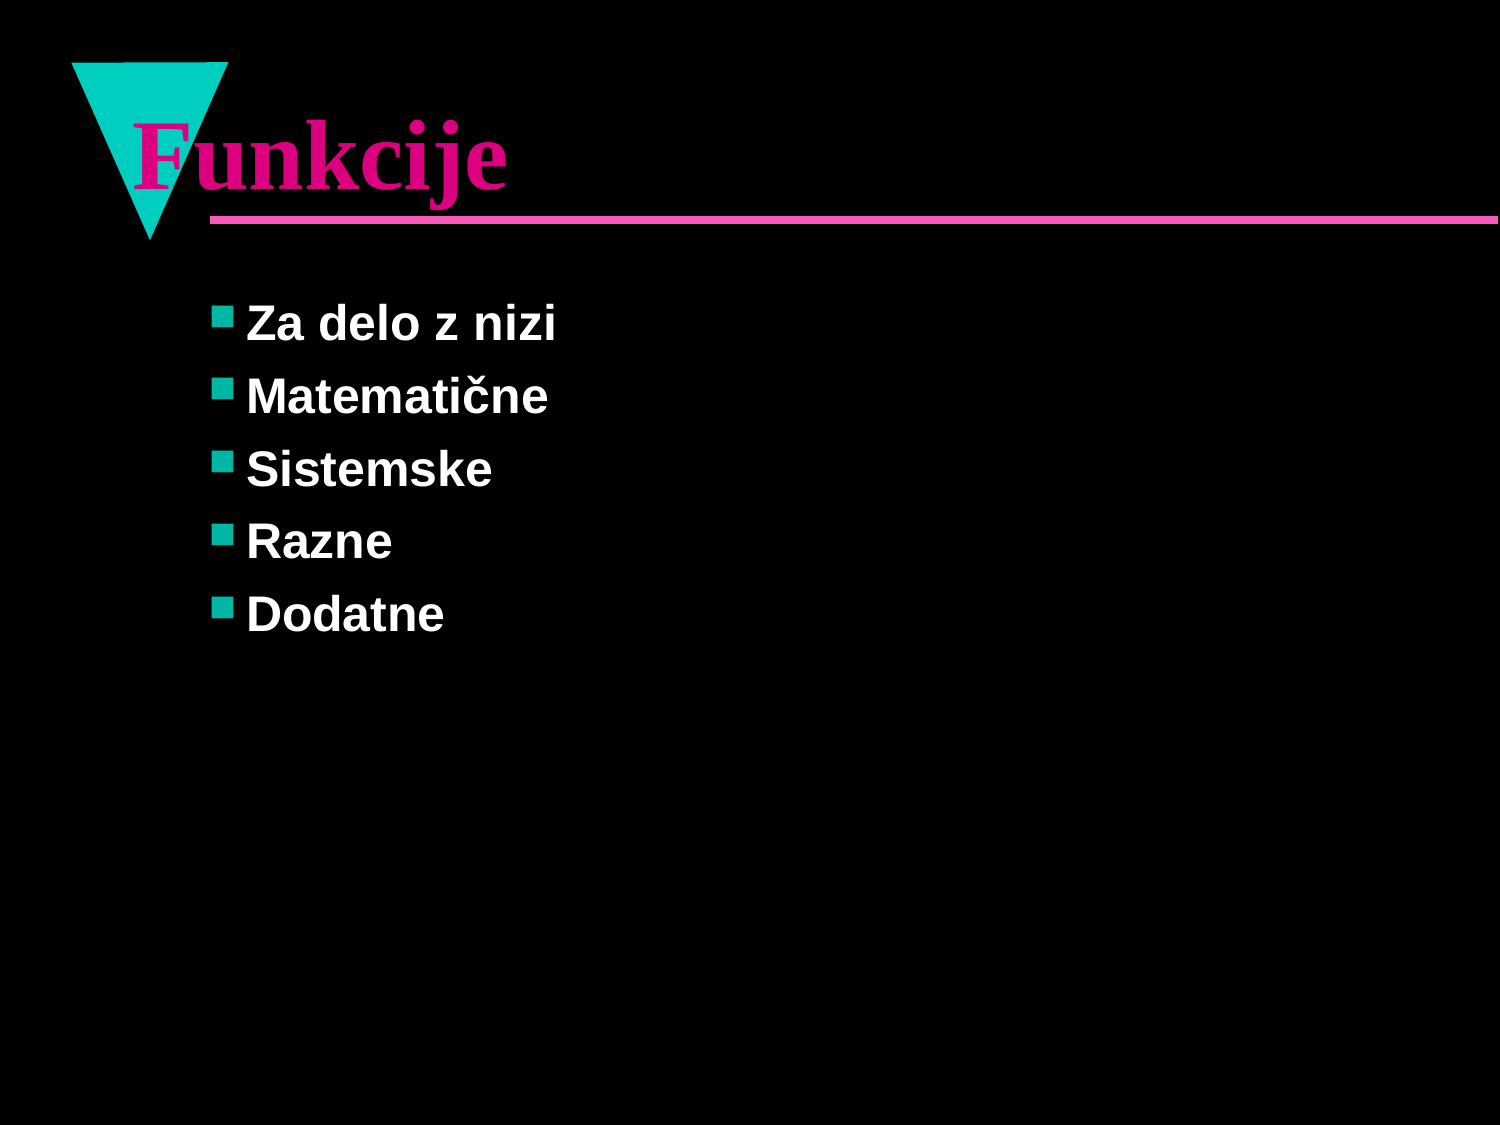

# Funkcije
Za delo z nizi
Matematične
Sistemske
Razne
Dodatne
RVP2
Kreiranje programskih modulov
41